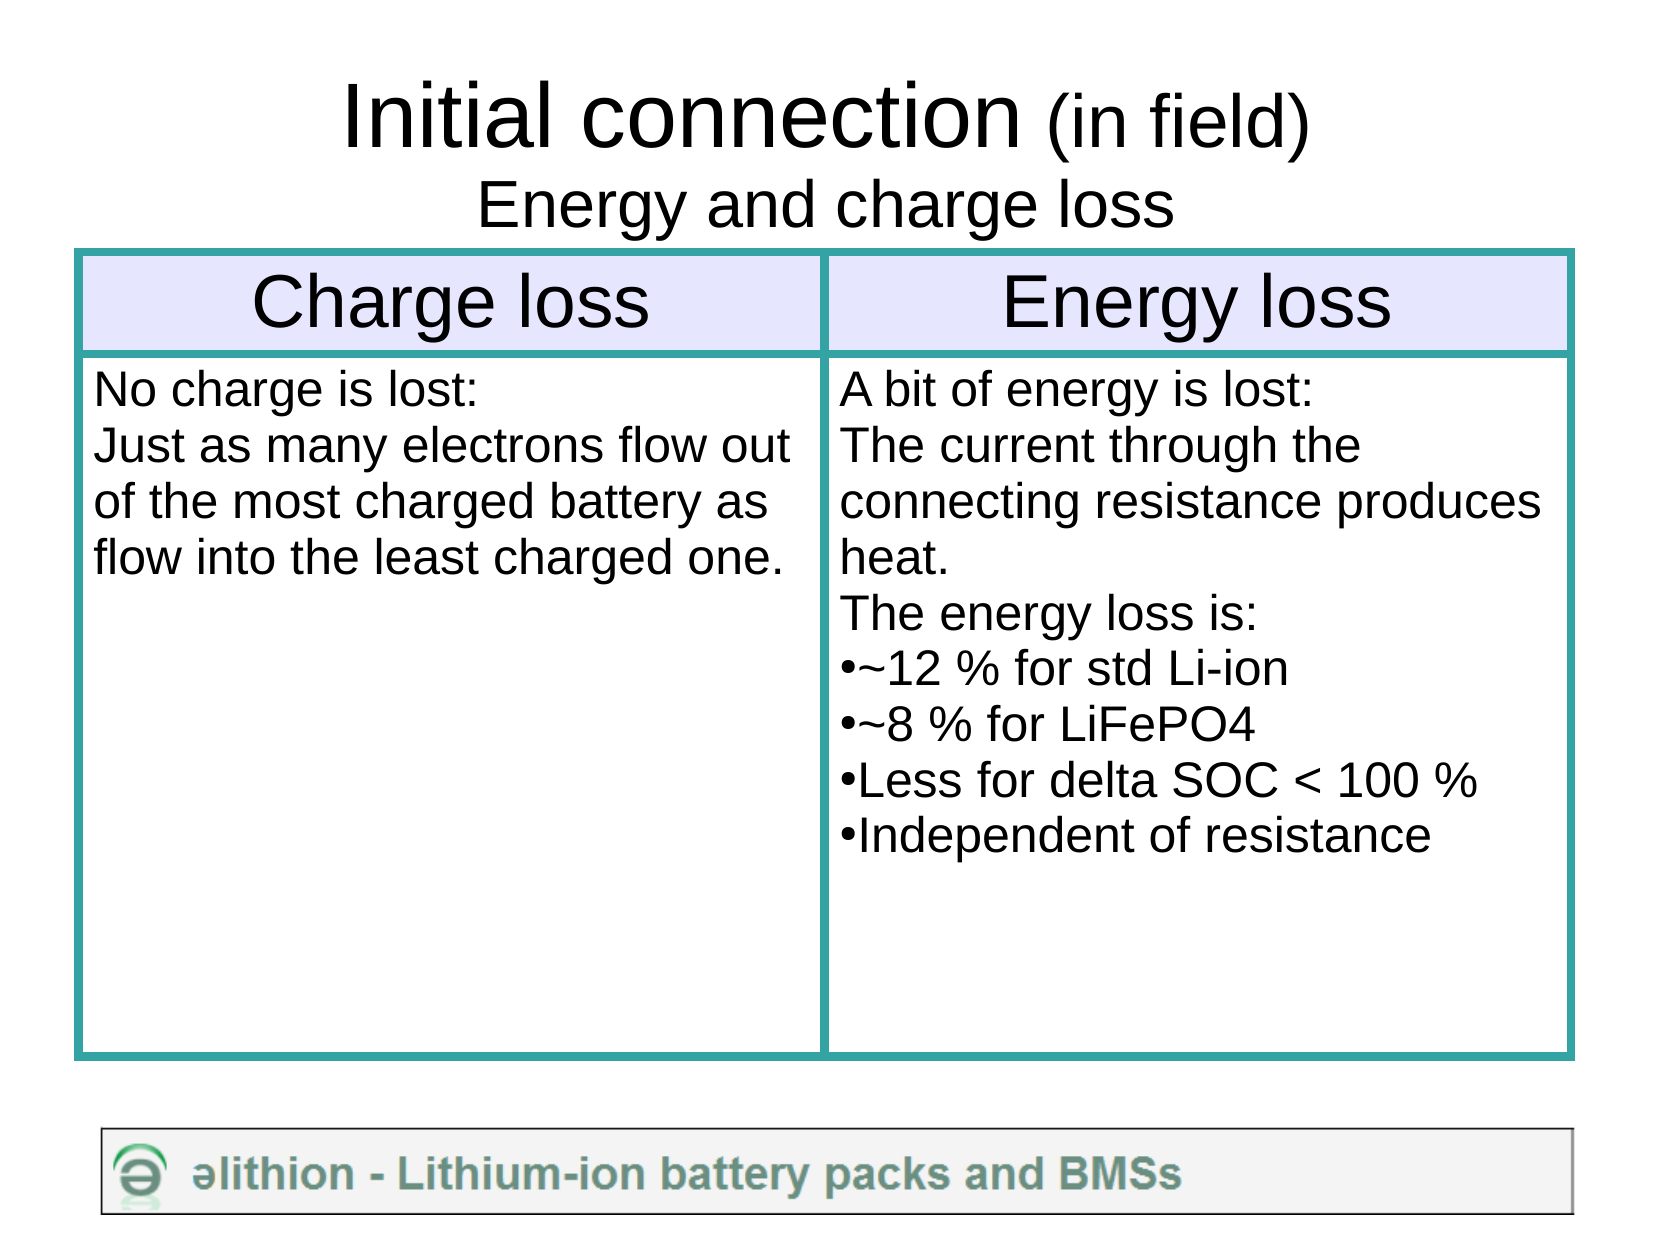

# Initial connection (in field) Energy and charge loss
| Charge loss | Energy loss |
| --- | --- |
| No charge is lost: Just as many electrons flow out of the most charged battery as flow into the least charged one. | A bit of energy is lost: The current through the connecting resistance produces heat. The energy loss is: ~12 % for std Li-ion ~8 % for LiFePO4 Less for delta SOC < 100 % Independent of resistance |